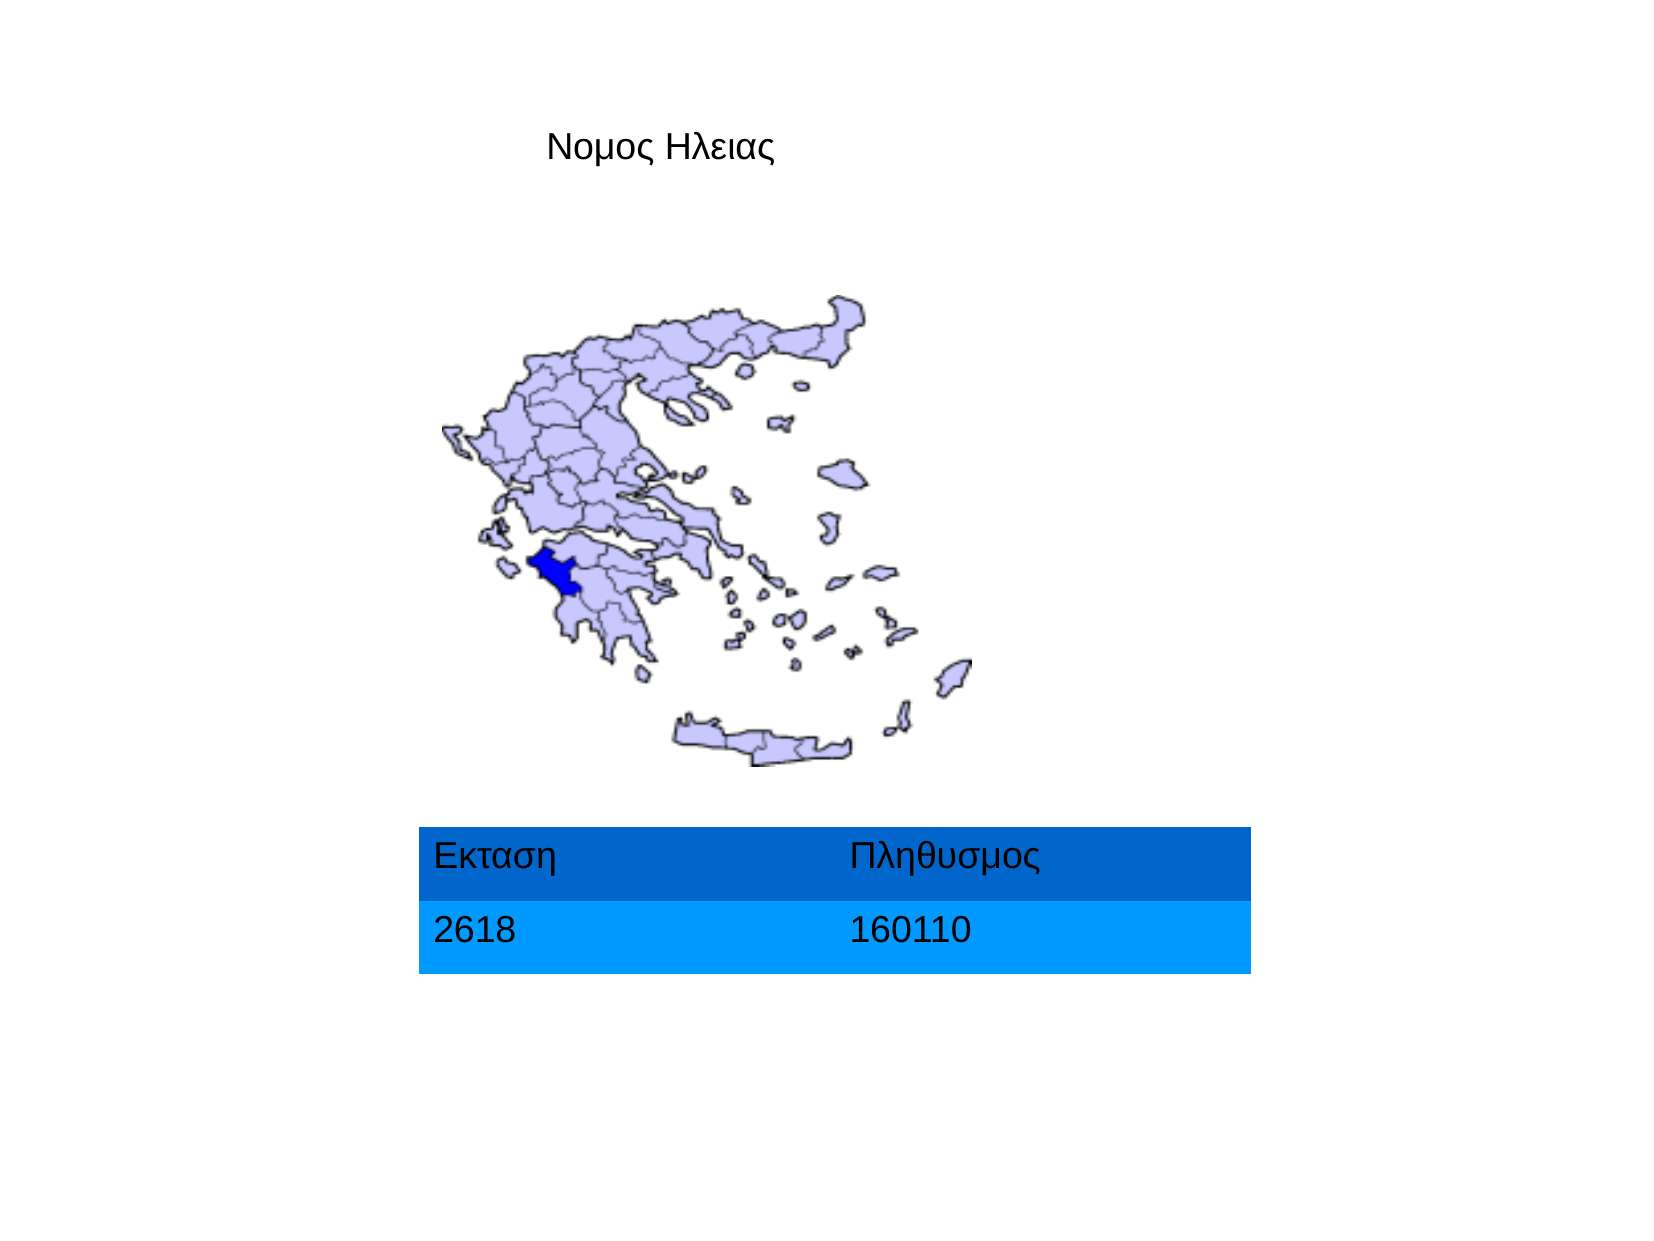

Νομος Ηλειας
| Εκταση | Πληθυσμος |
| --- | --- |
| 2618 | 160110 |